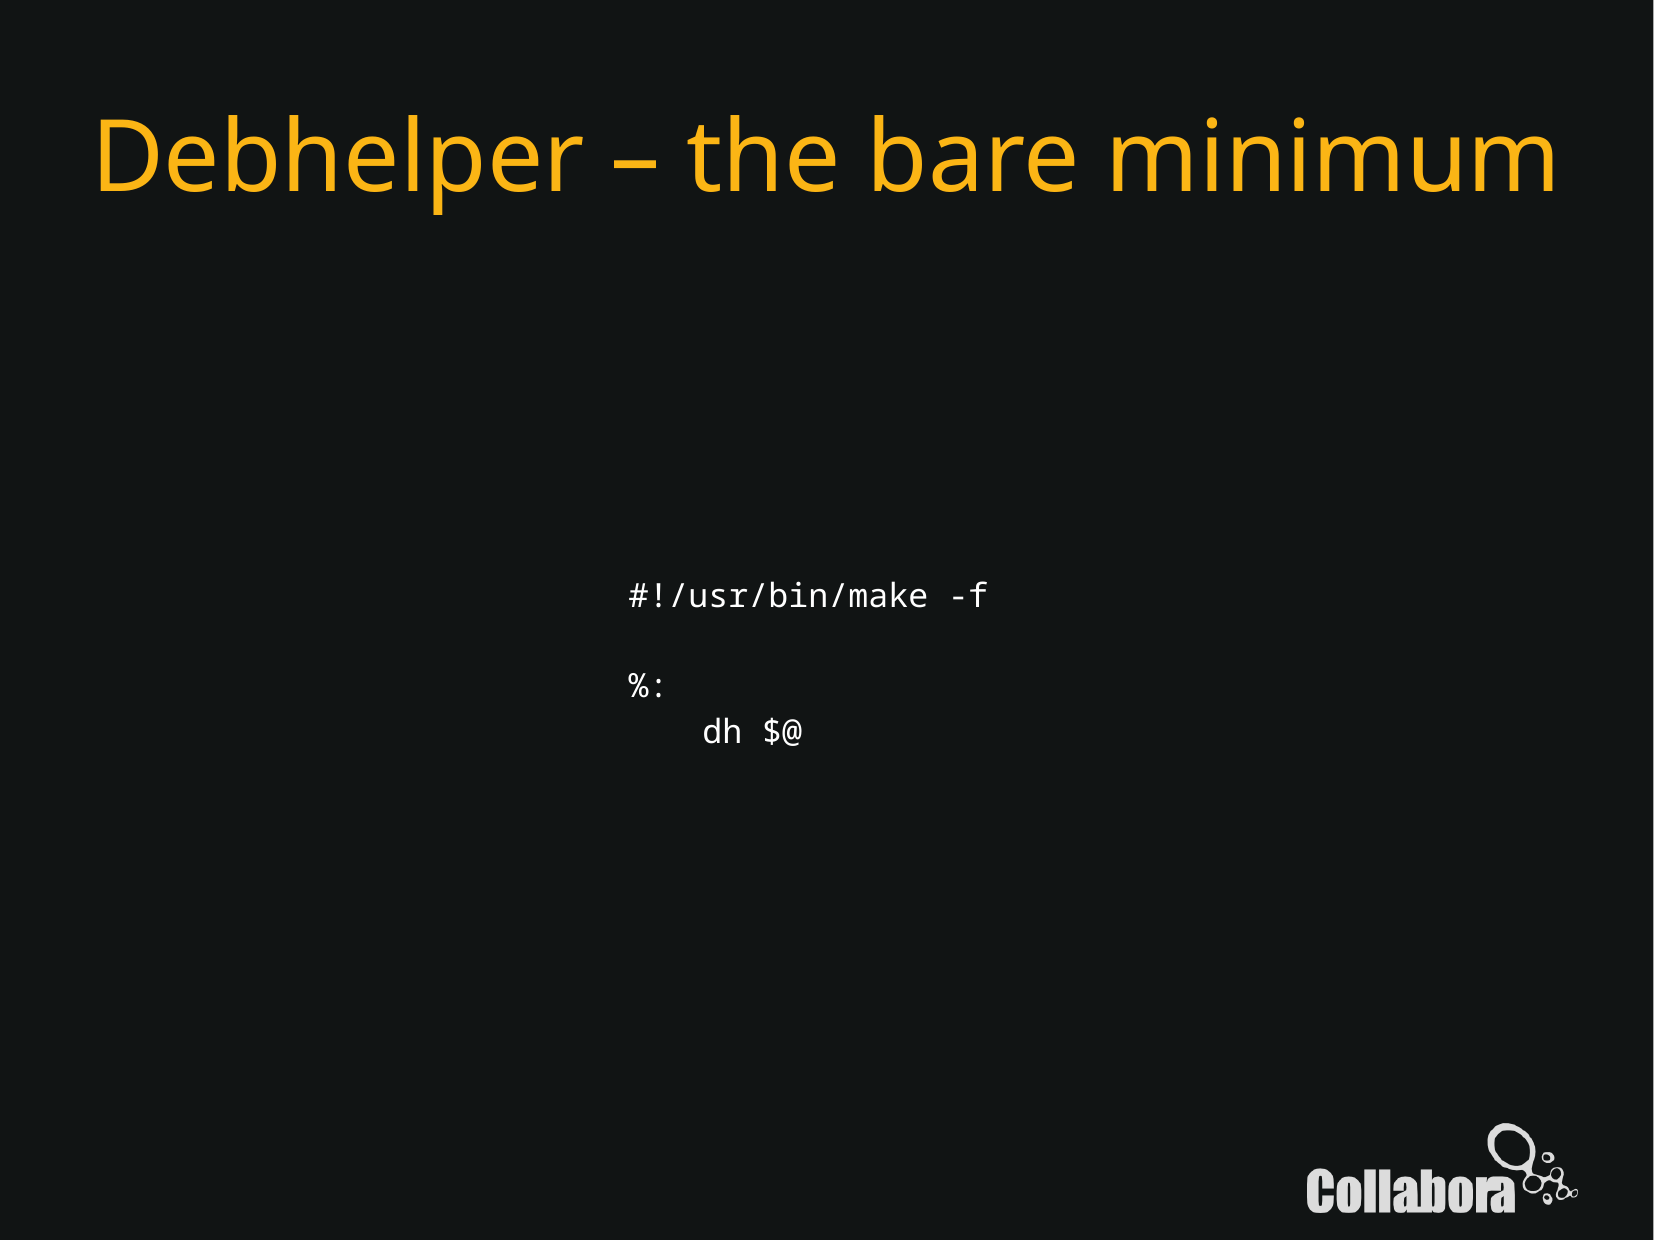

# Debhelper – the bare minimum
#!/usr/bin/make -f
%:
	dh $@